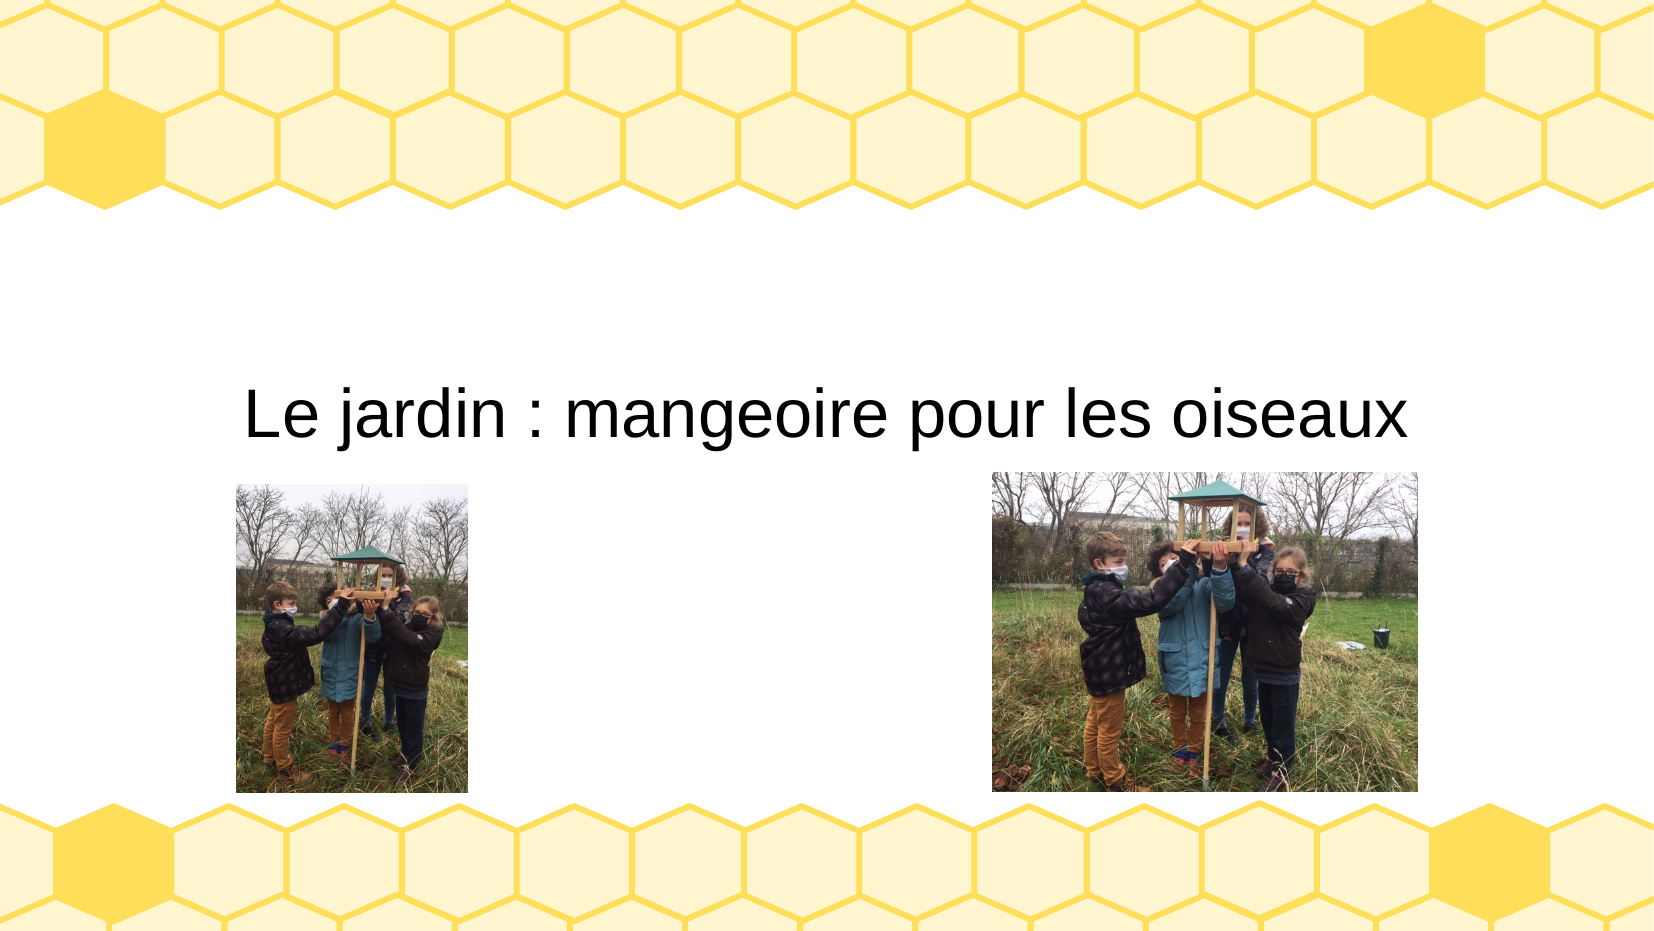

# Le jardin : mangeoire pour les oiseaux